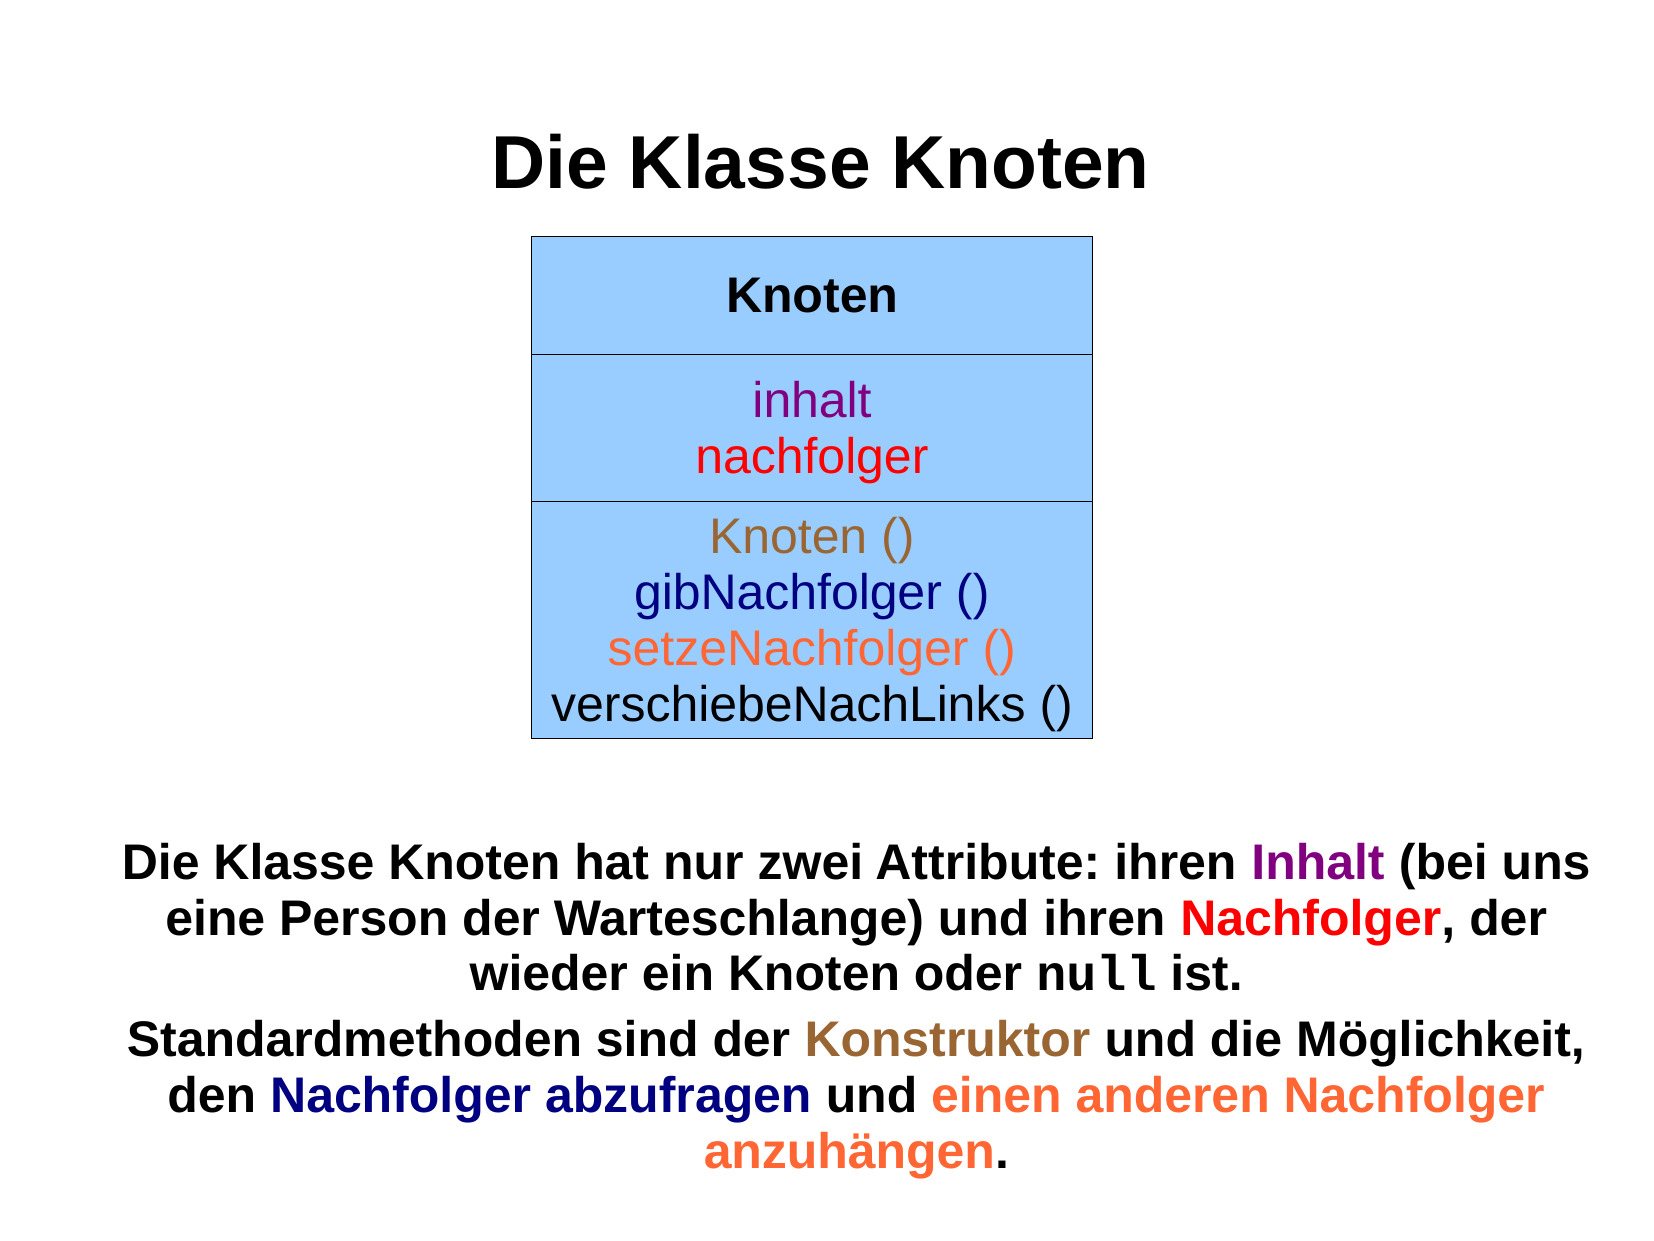

# Die Klasse Knoten
Knoten
inhalt
nachfolger
Knoten ()
gibNachfolger ()
setzeNachfolger ()
verschiebeNachLinks ()
Die Klasse Knoten hat nur zwei Attribute: ihren Inhalt (bei uns eine Person der Warteschlange) und ihren Nachfolger, der wieder ein Knoten oder null ist.
Standardmethoden sind der Konstruktor und die Möglichkeit, den Nachfolger abzufragen und einen anderen Nachfolger anzuhängen.